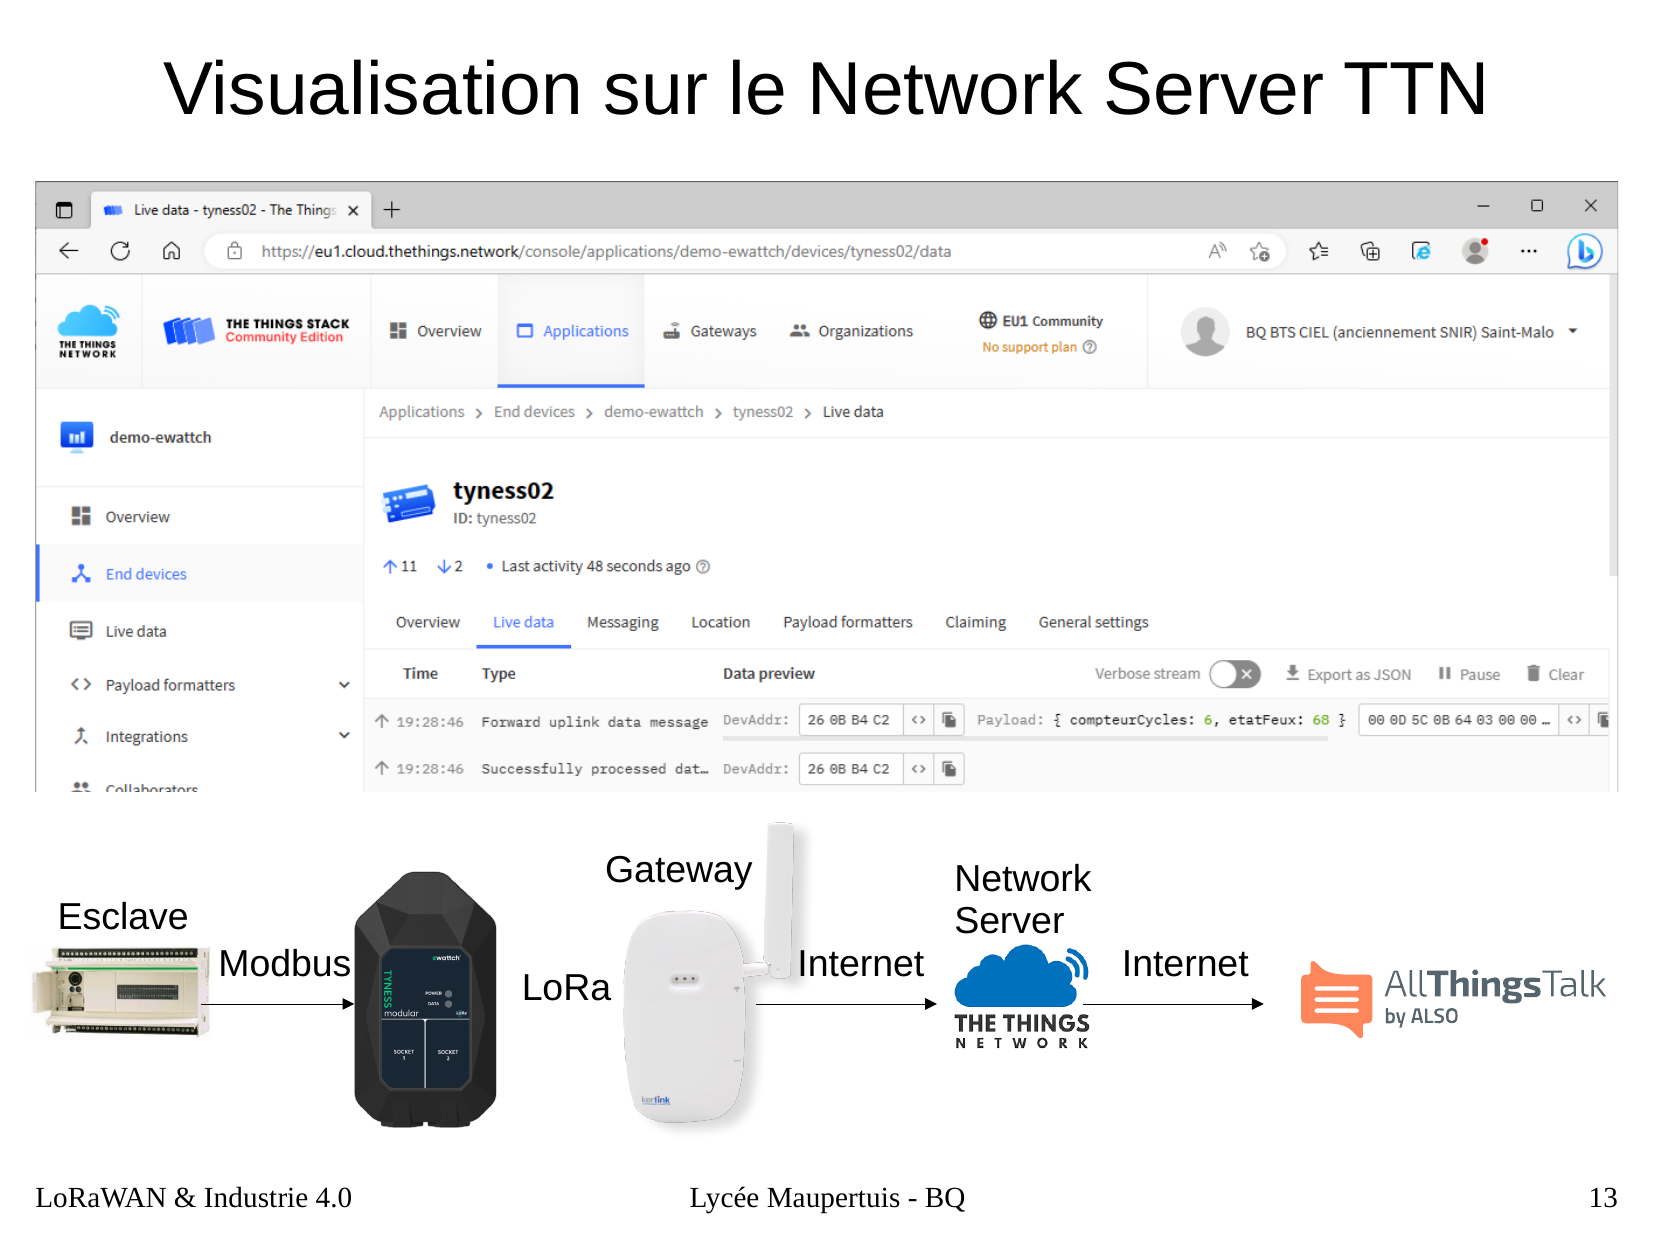

# Visualisation sur le Network Server TTN
Gateway
Network
Server
Esclave
Modbus
Internet
Internet
LoRa
LoRaWAN & Industrie 4.0
Lycée Maupertuis - BQ
13